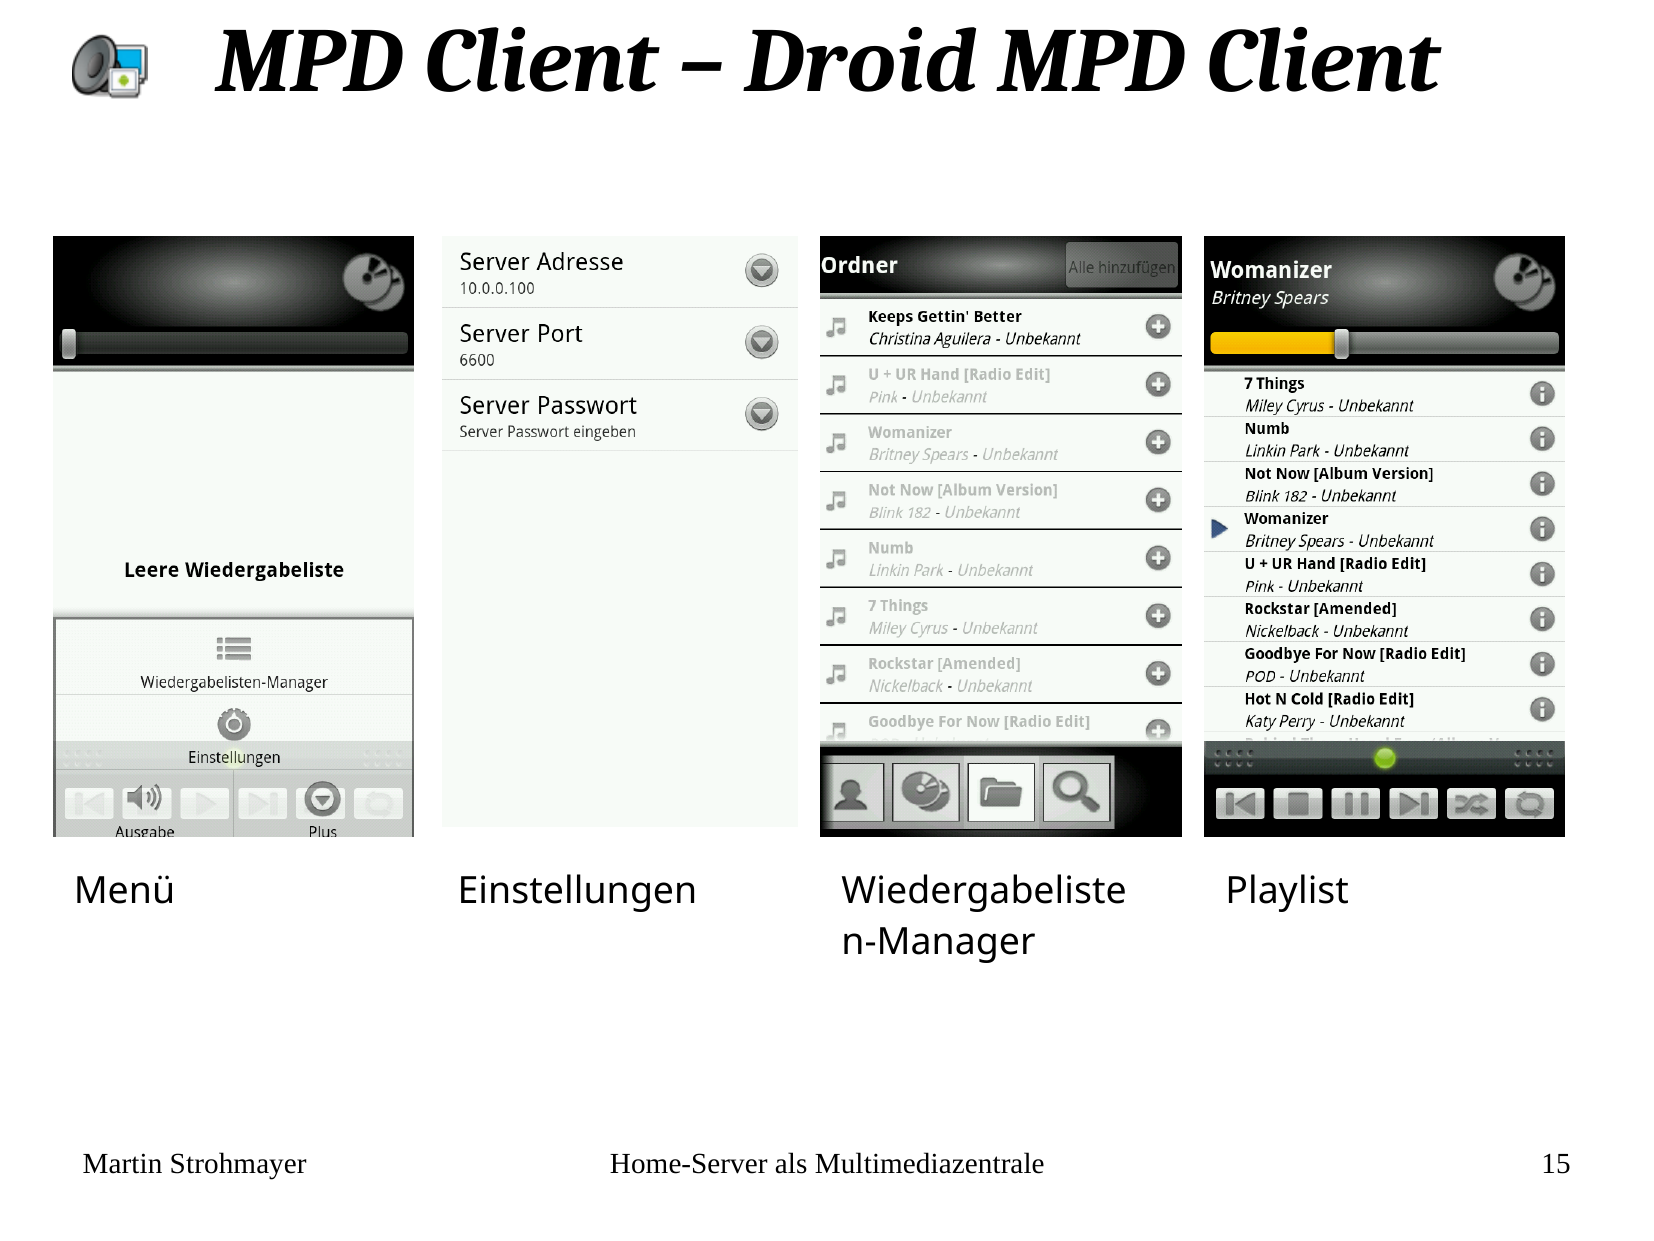

# MPD Client – Droid MPD Client
Playlist
Menü
Einstellungen
Wiedergabelisten-Manager
Martin Strohmayer
Home-Server als Multimediazentrale
15